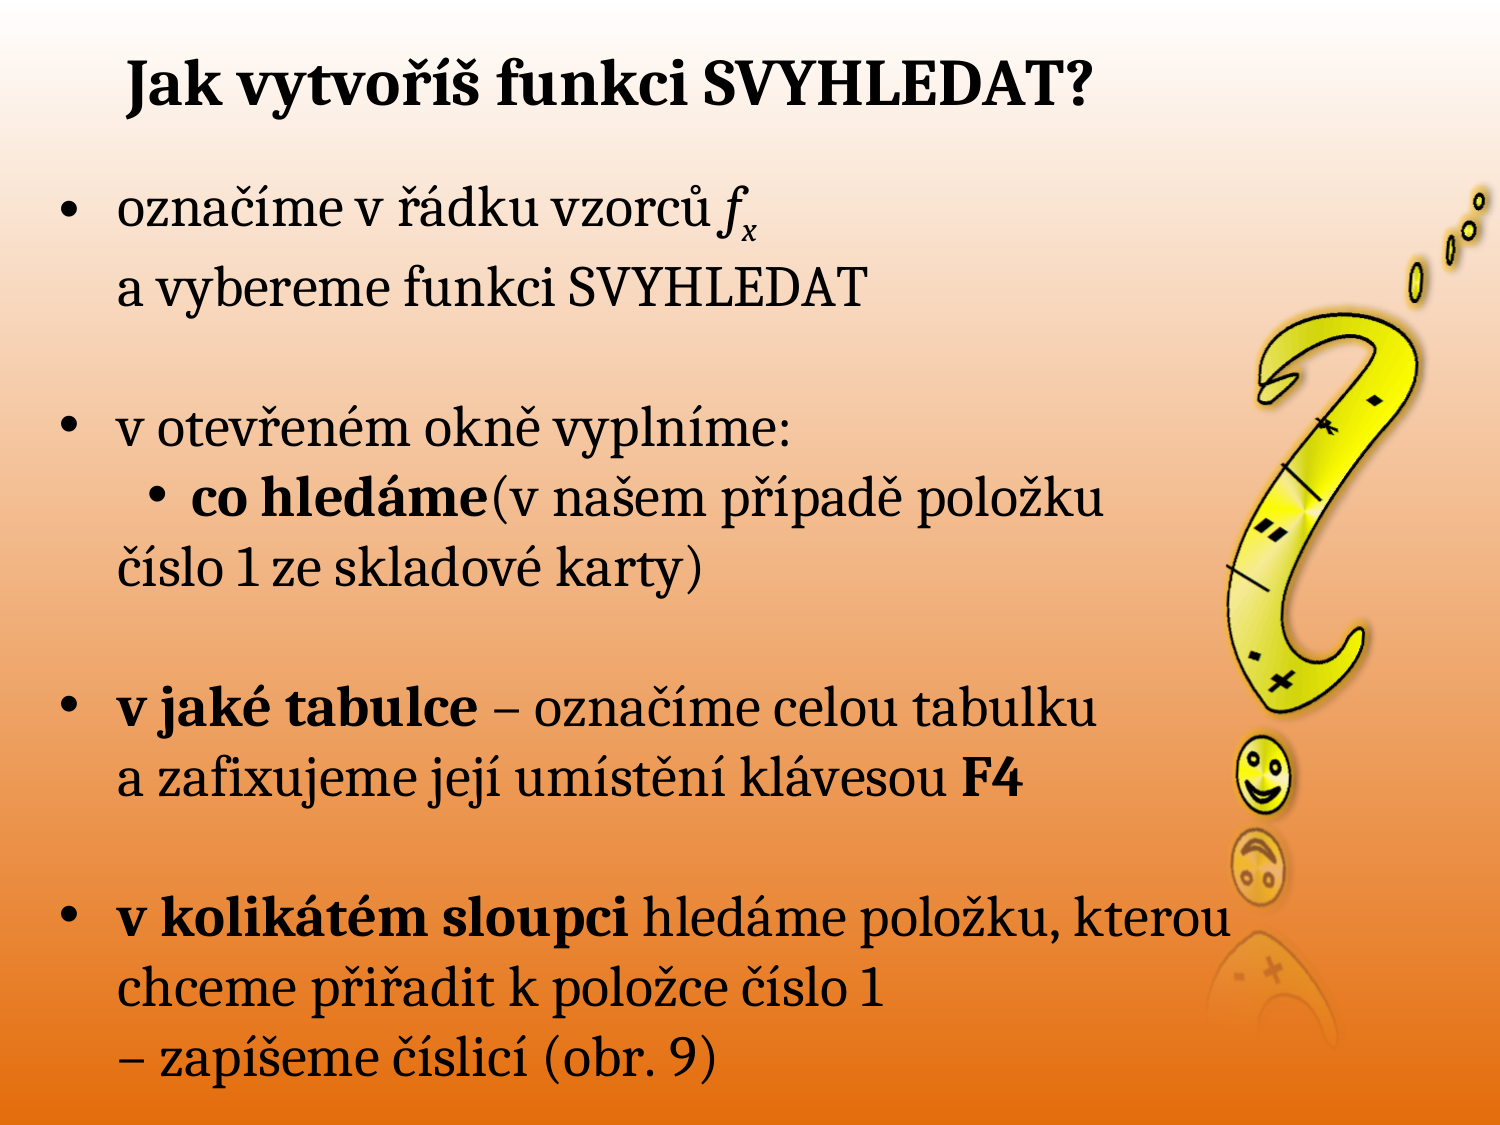

Jak vytvoříš funkci SVYHLEDAT?
označíme v řádku vzorců fx
	a vybereme funkci SVYHLEDAT
v otevřeném okně vyplníme:
co hledáme(v našem případě položku
	číslo 1 ze skladové karty)
v jaké tabulce – označíme celou tabulku
	a zafixujeme její umístění klávesou F4
v kolikátém sloupci hledáme položku, kterou chceme přiřadit k položce číslo 1
	– zapíšeme číslicí (obr. 9)